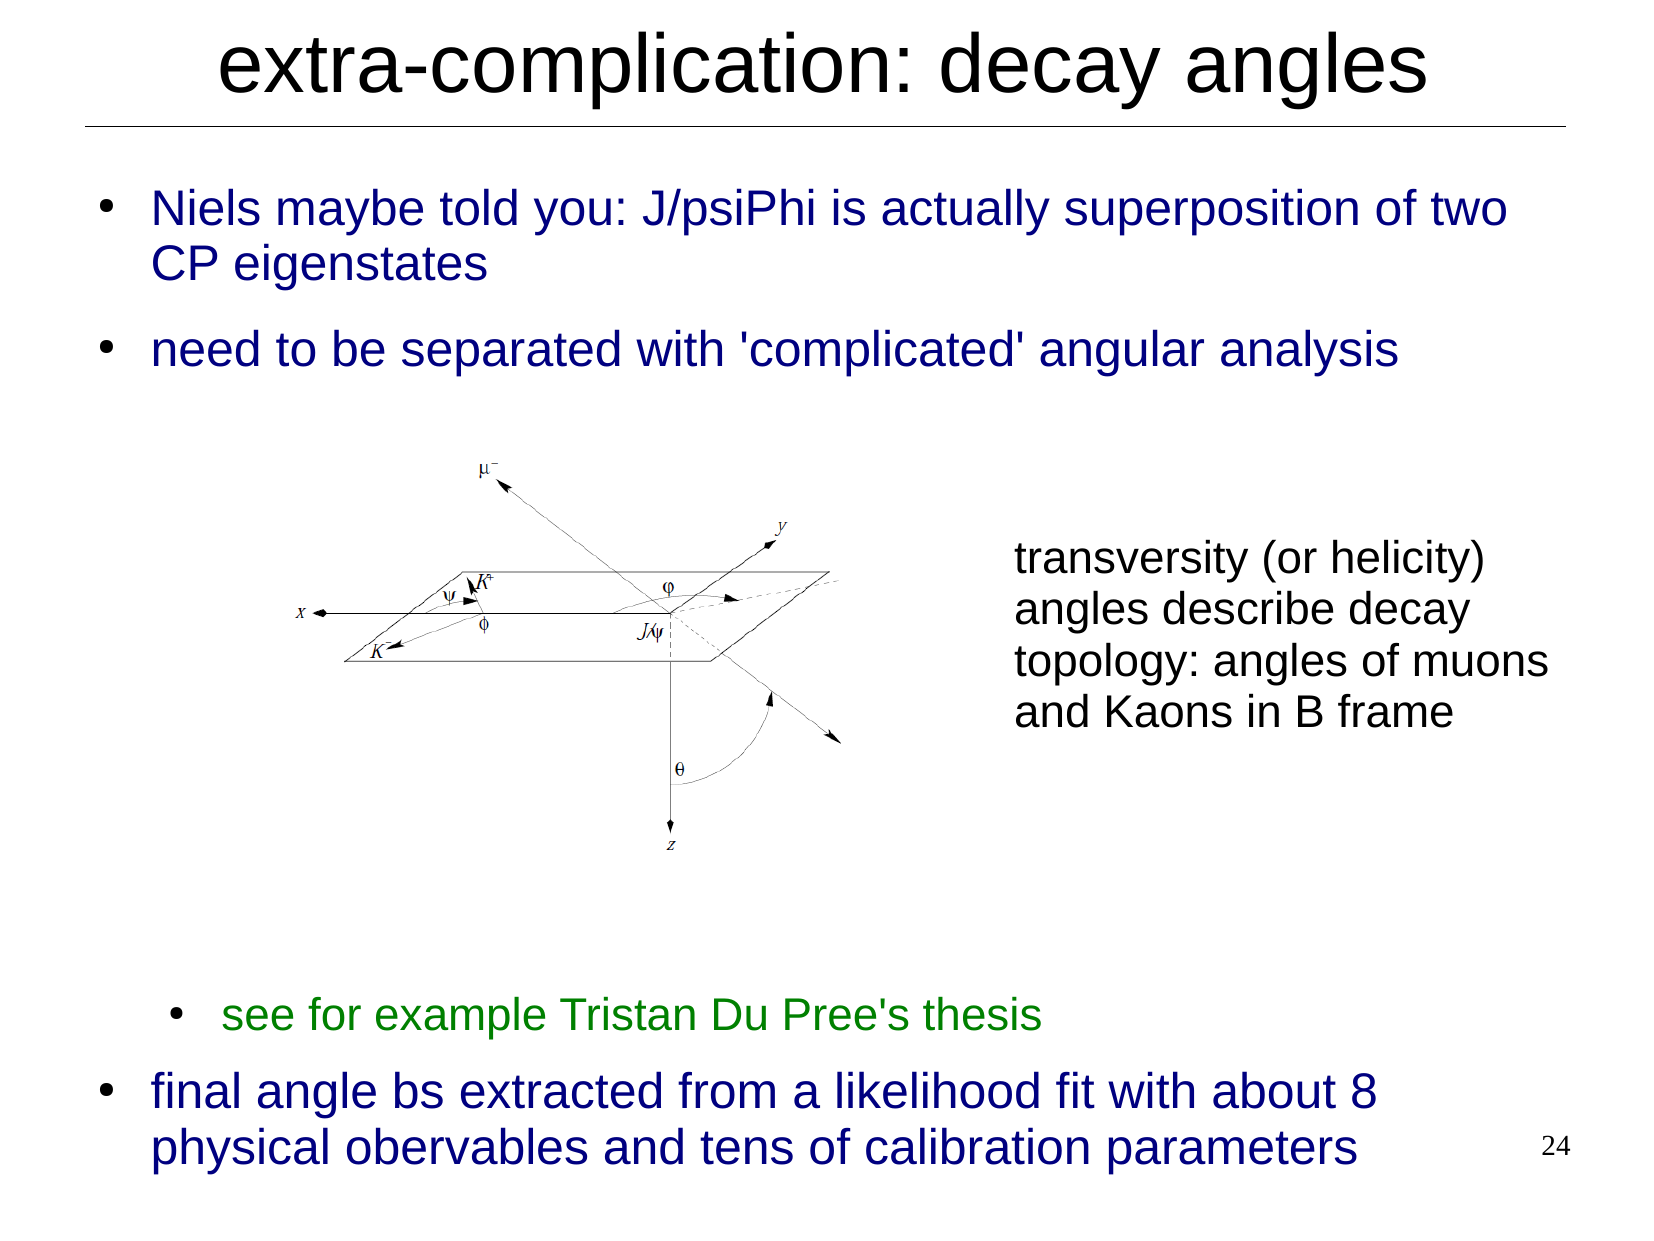

# extra-complication: decay angles
Niels maybe told you: J/psiPhi is actually superposition of two CP eigenstates
need to be separated with 'complicated' angular analysis
transversity (or helicity)
angles describe decay
topology: angles of muons
and Kaons in B frame
see for example Tristan Du Pree's thesis
final angle bs extracted from a likelihood fit with about 8 physical obervables and tens of calibration parameters
24